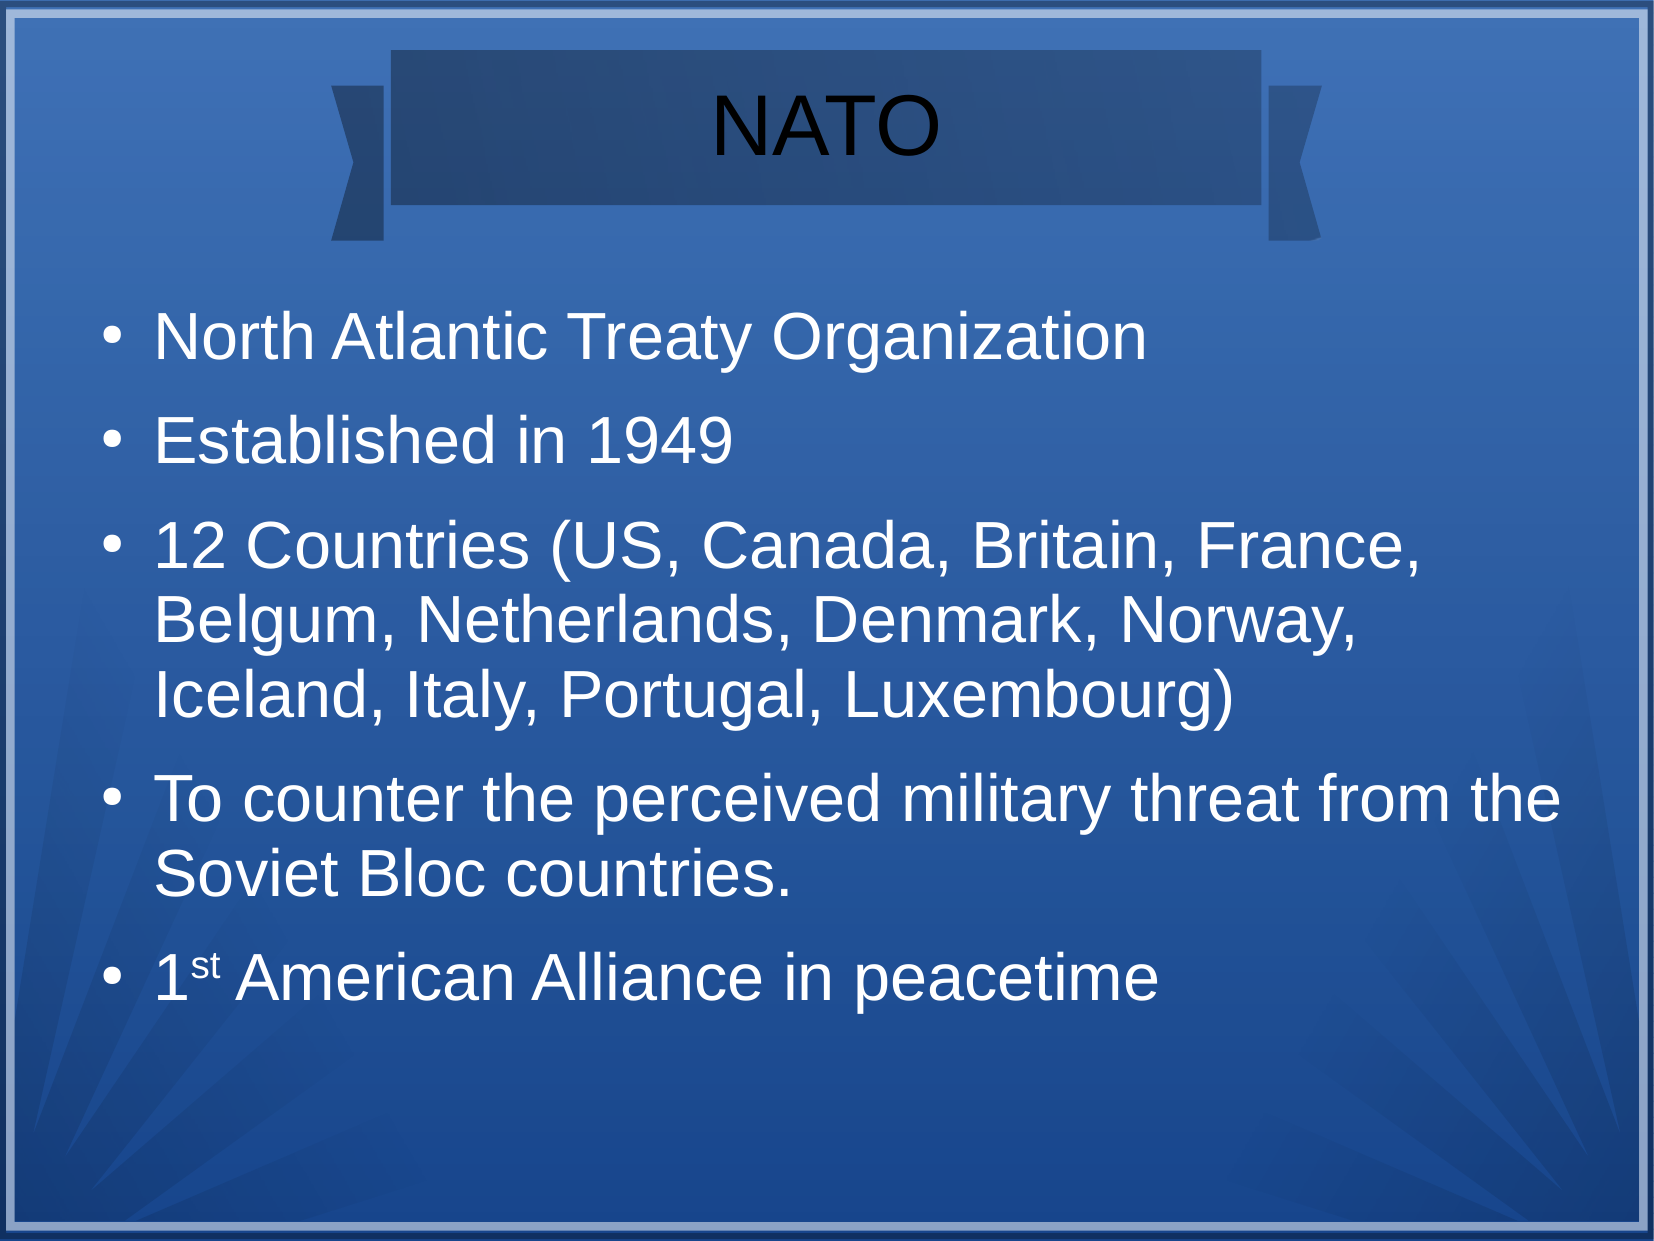

# NATO
North Atlantic Treaty Organization
Established in 1949
12 Countries (US, Canada, Britain, France, Belgum, Netherlands, Denmark, Norway, Iceland, Italy, Portugal, Luxembourg)
To counter the perceived military threat from the Soviet Bloc countries.
1st American Alliance in peacetime